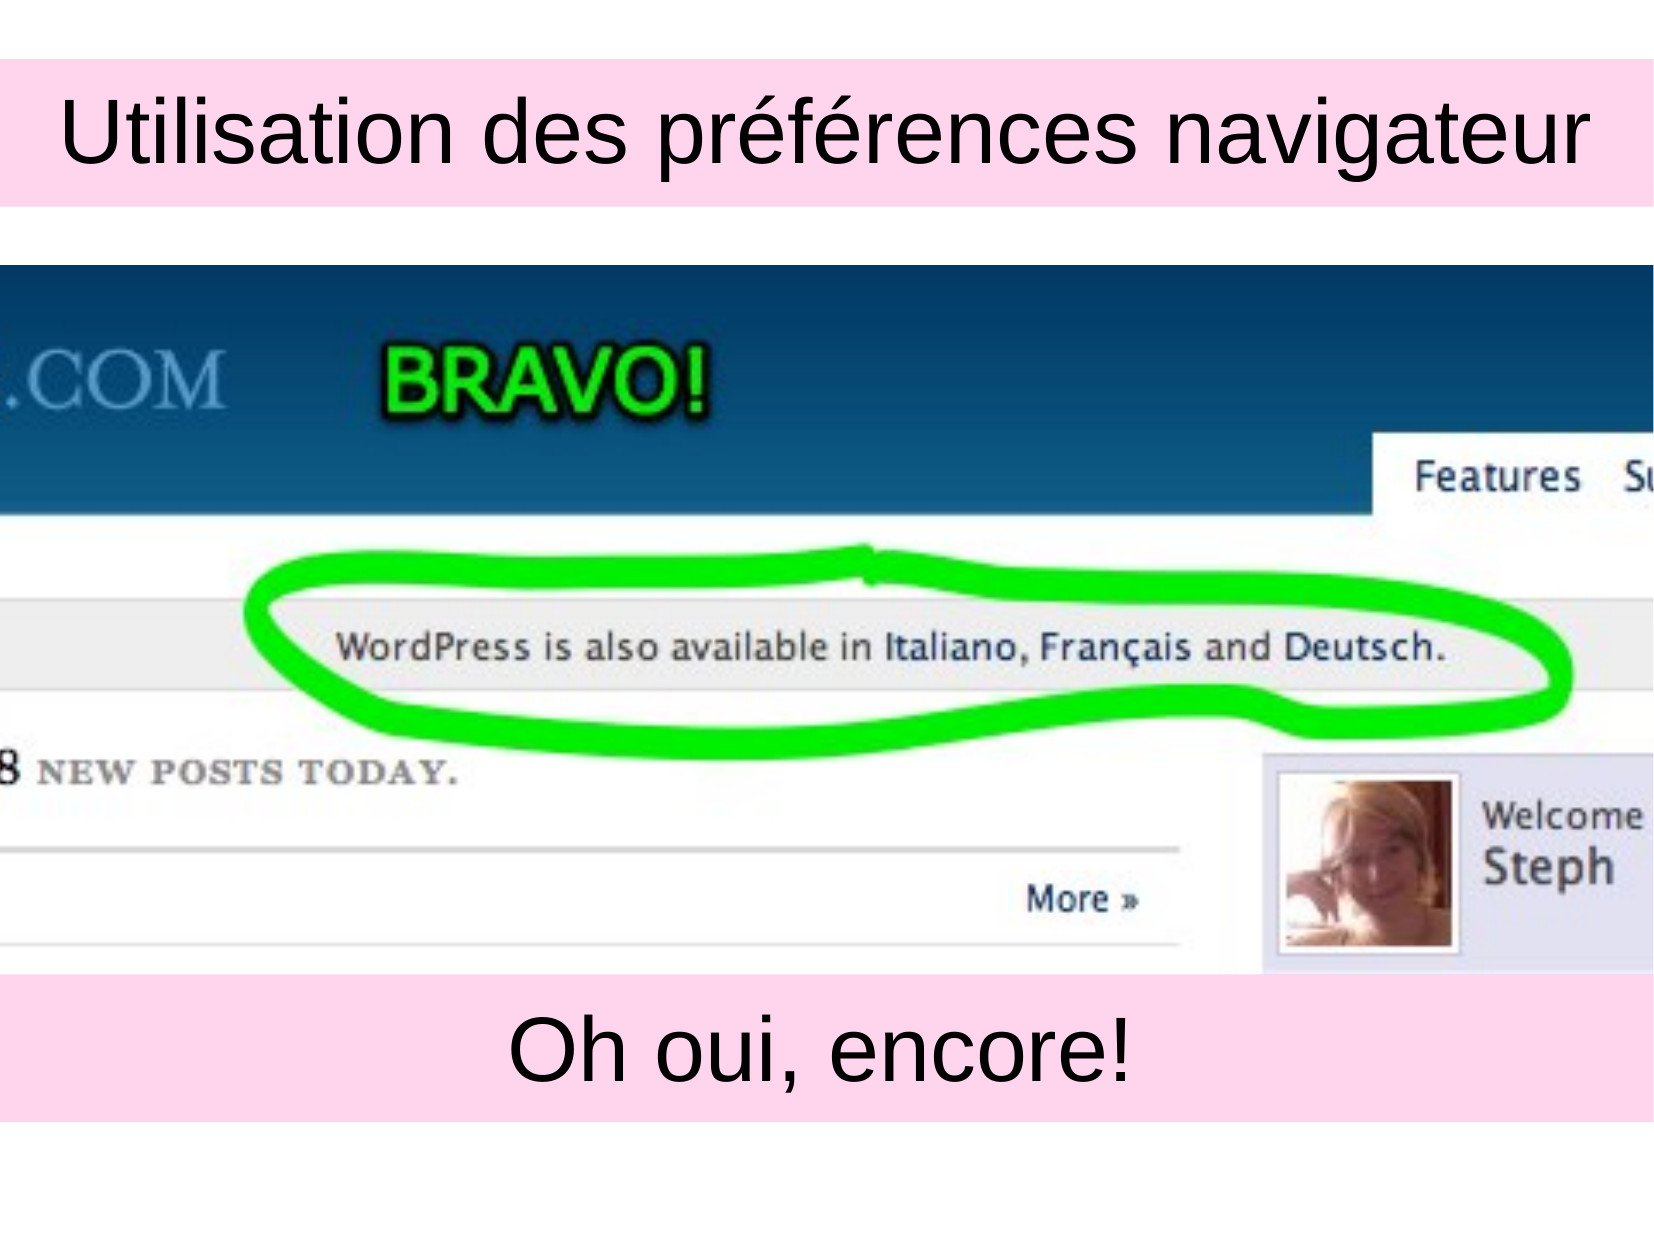

# Utilisation des préférences navigateur
Oh oui, encore!